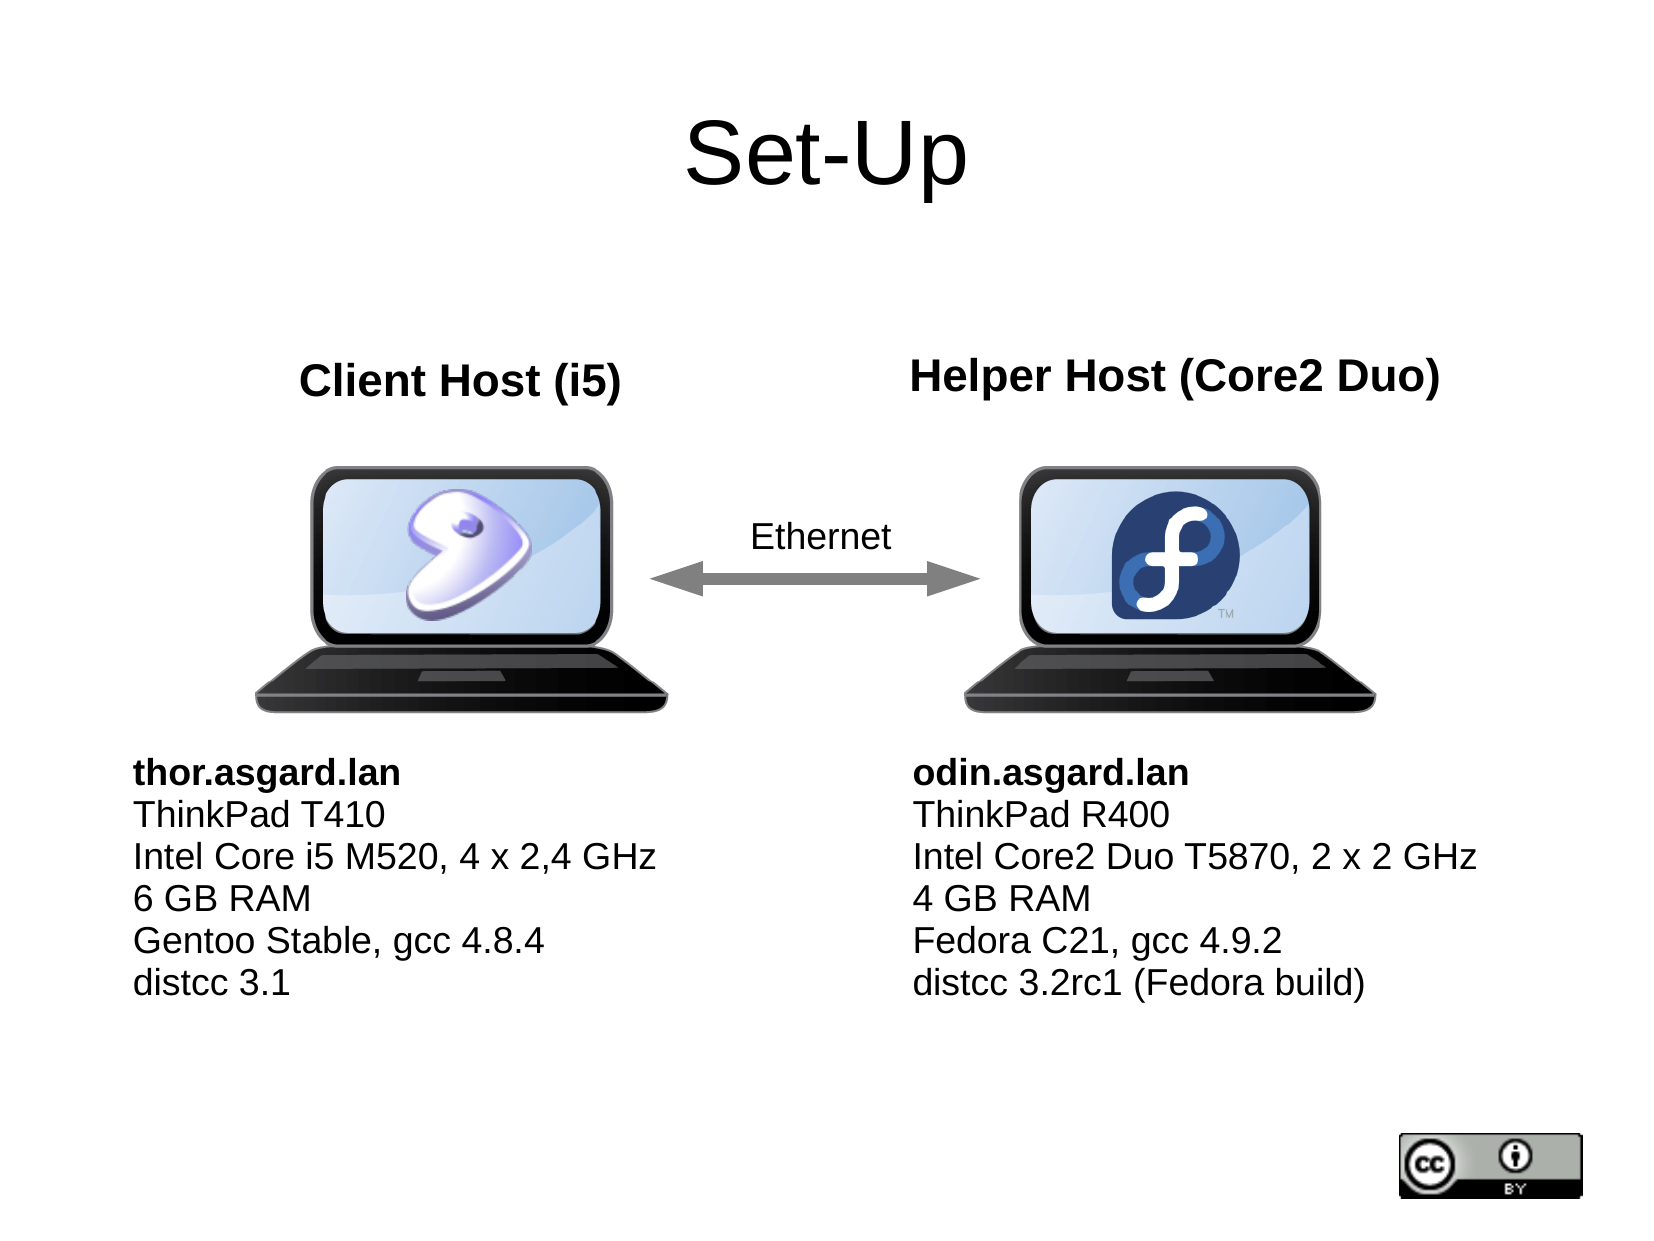

# Set-Up
Helper Host (Core2 Duo)
Client Host (i5)
Ethernet
thor.asgard.lan
ThinkPad T410
Intel Core i5 M520, 4 x 2,4 GHz
6 GB RAM
Gentoo Stable, gcc 4.8.4
distcc 3.1
odin.asgard.lan
ThinkPad R400
Intel Core2 Duo T5870, 2 x 2 GHz
4 GB RAM
Fedora C21, gcc 4.9.2
distcc 3.2rc1 (Fedora build)